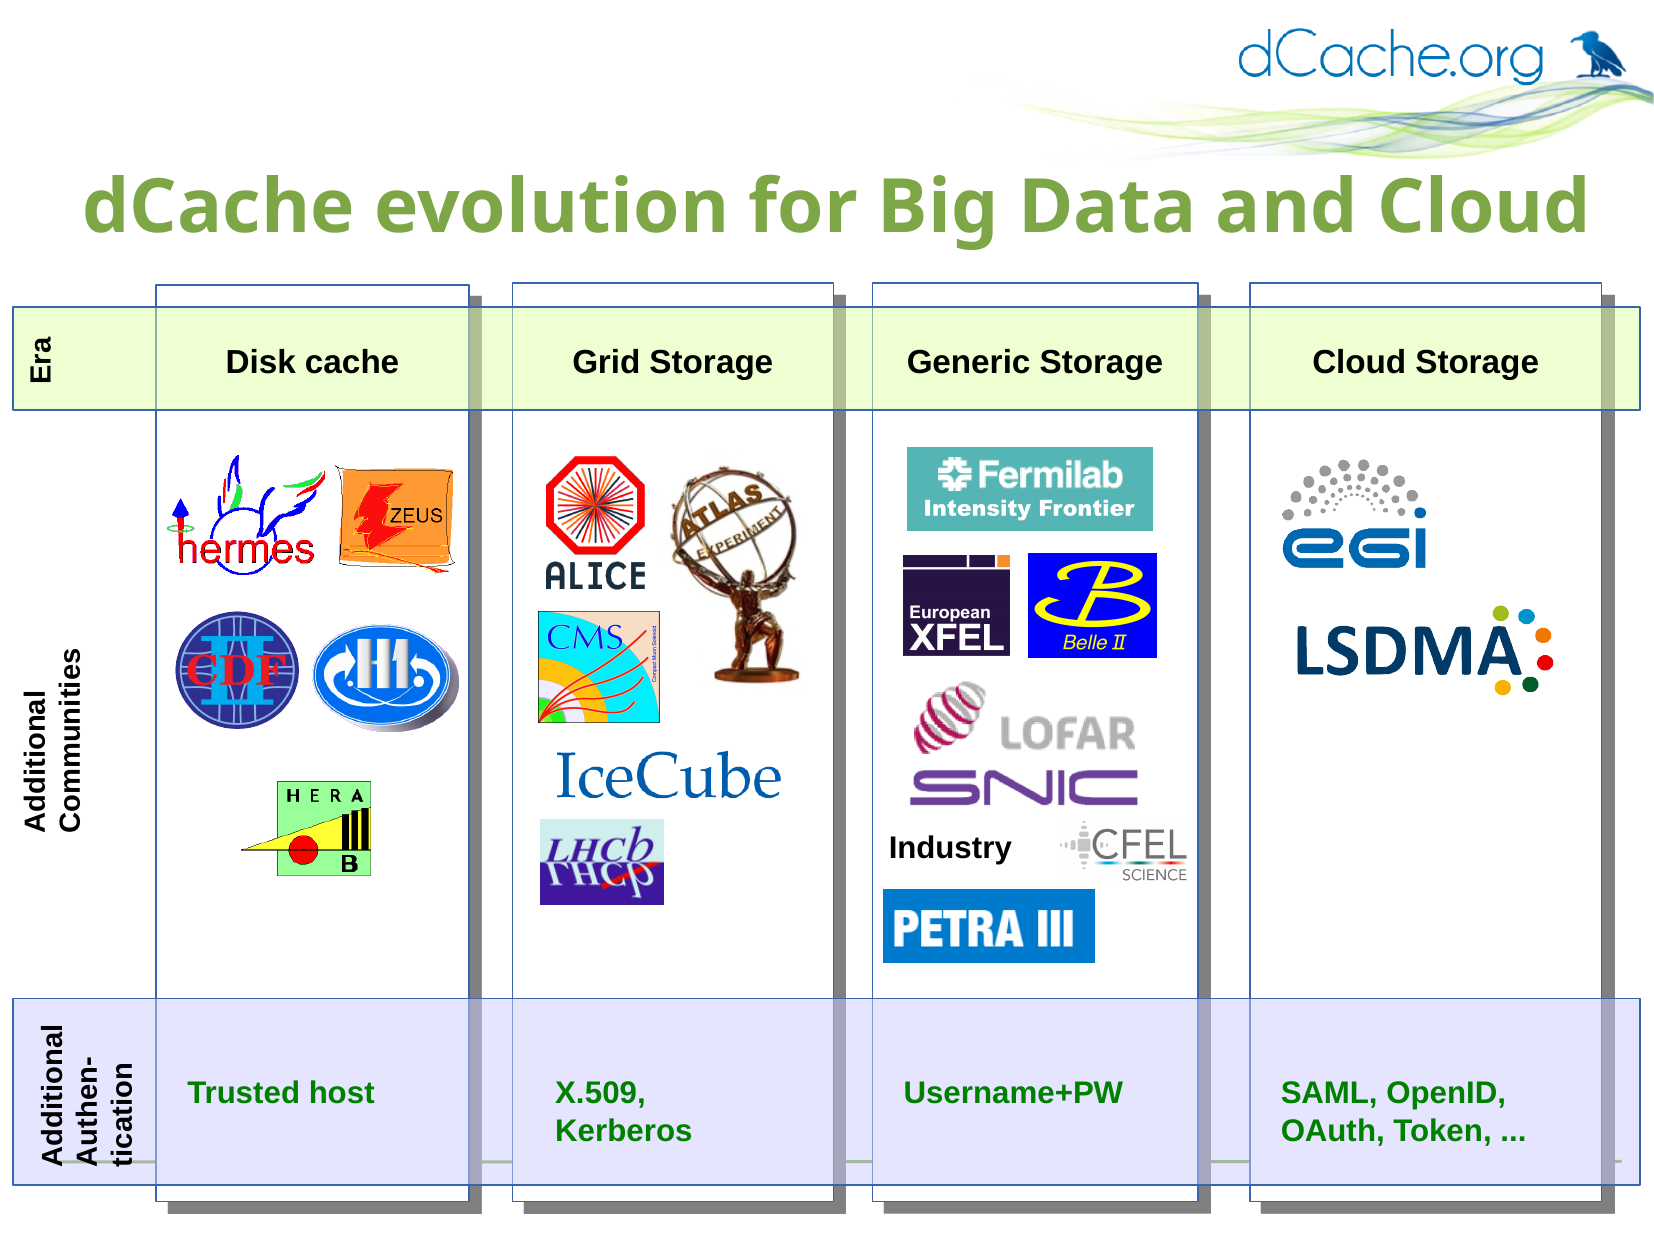

# dCache evolution for Big Data and Cloud
Era
Disk cache
Grid Storage
Generic Storage
Cloud Storage
Additional Communities
Industry
Additional
Authen-
tication
Trusted host
X.509,
Kerberos
SAML, OpenID,
OAuth, Token, ...
Username+PW